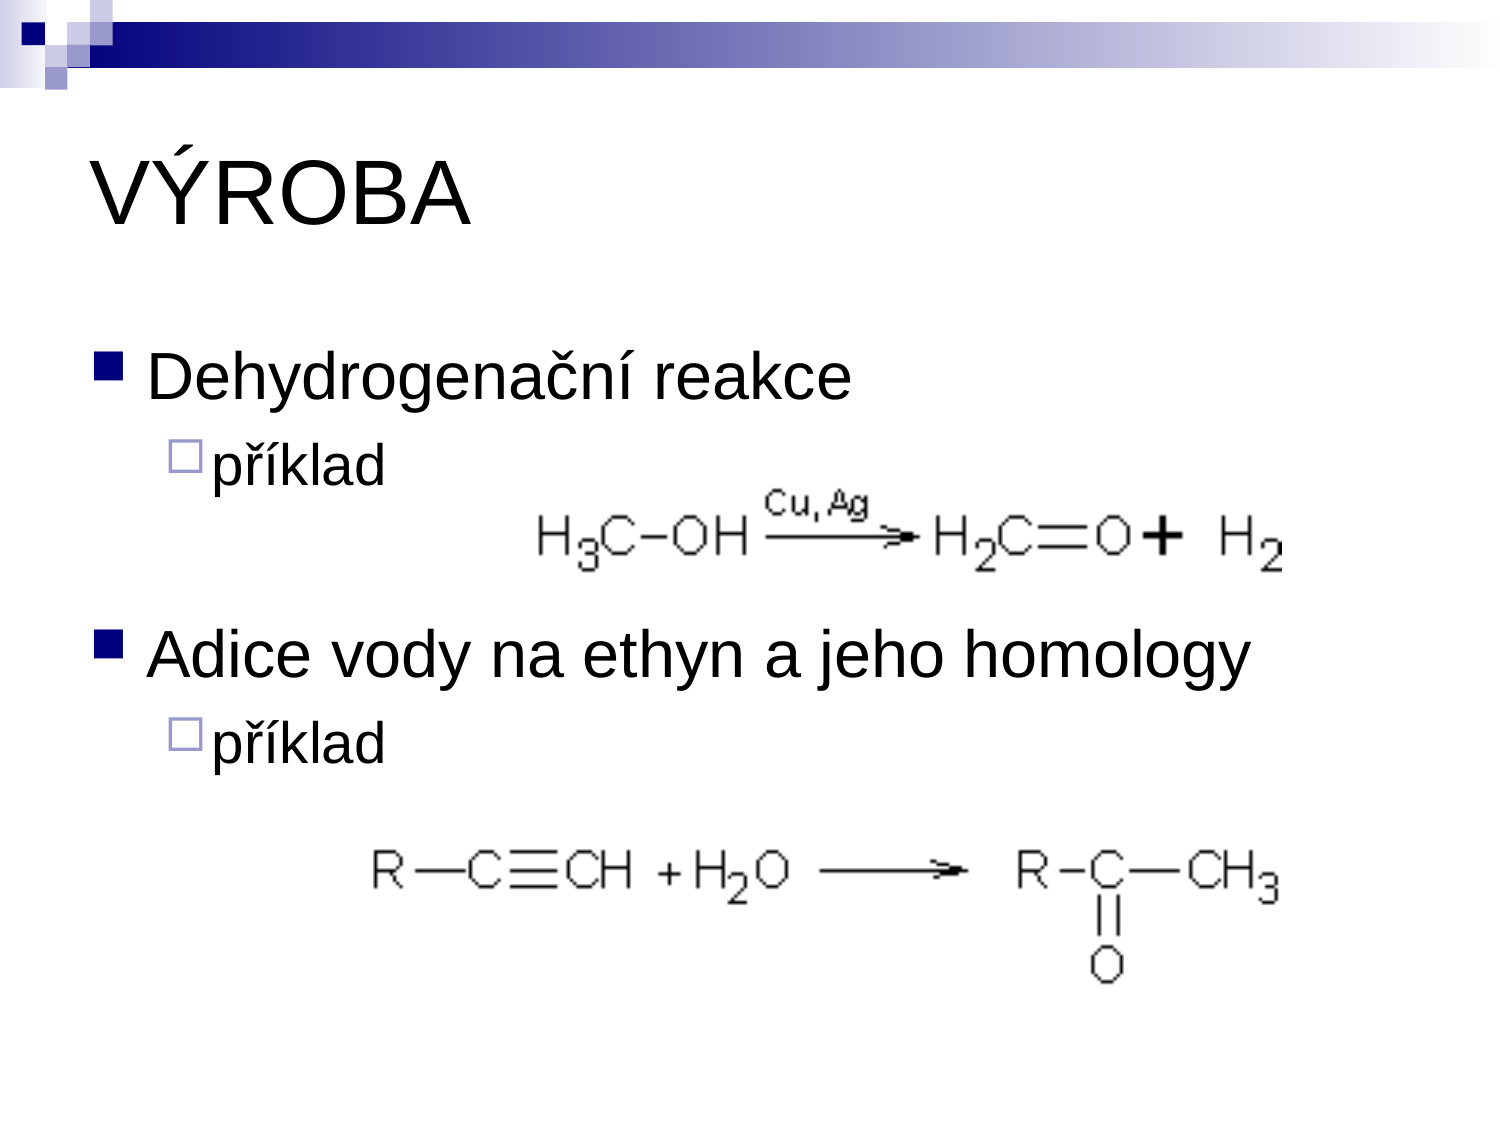

# VÝROBA
Dehydrogenační reakce
příklad
Adice vody na ethyn a jeho homology
příklad